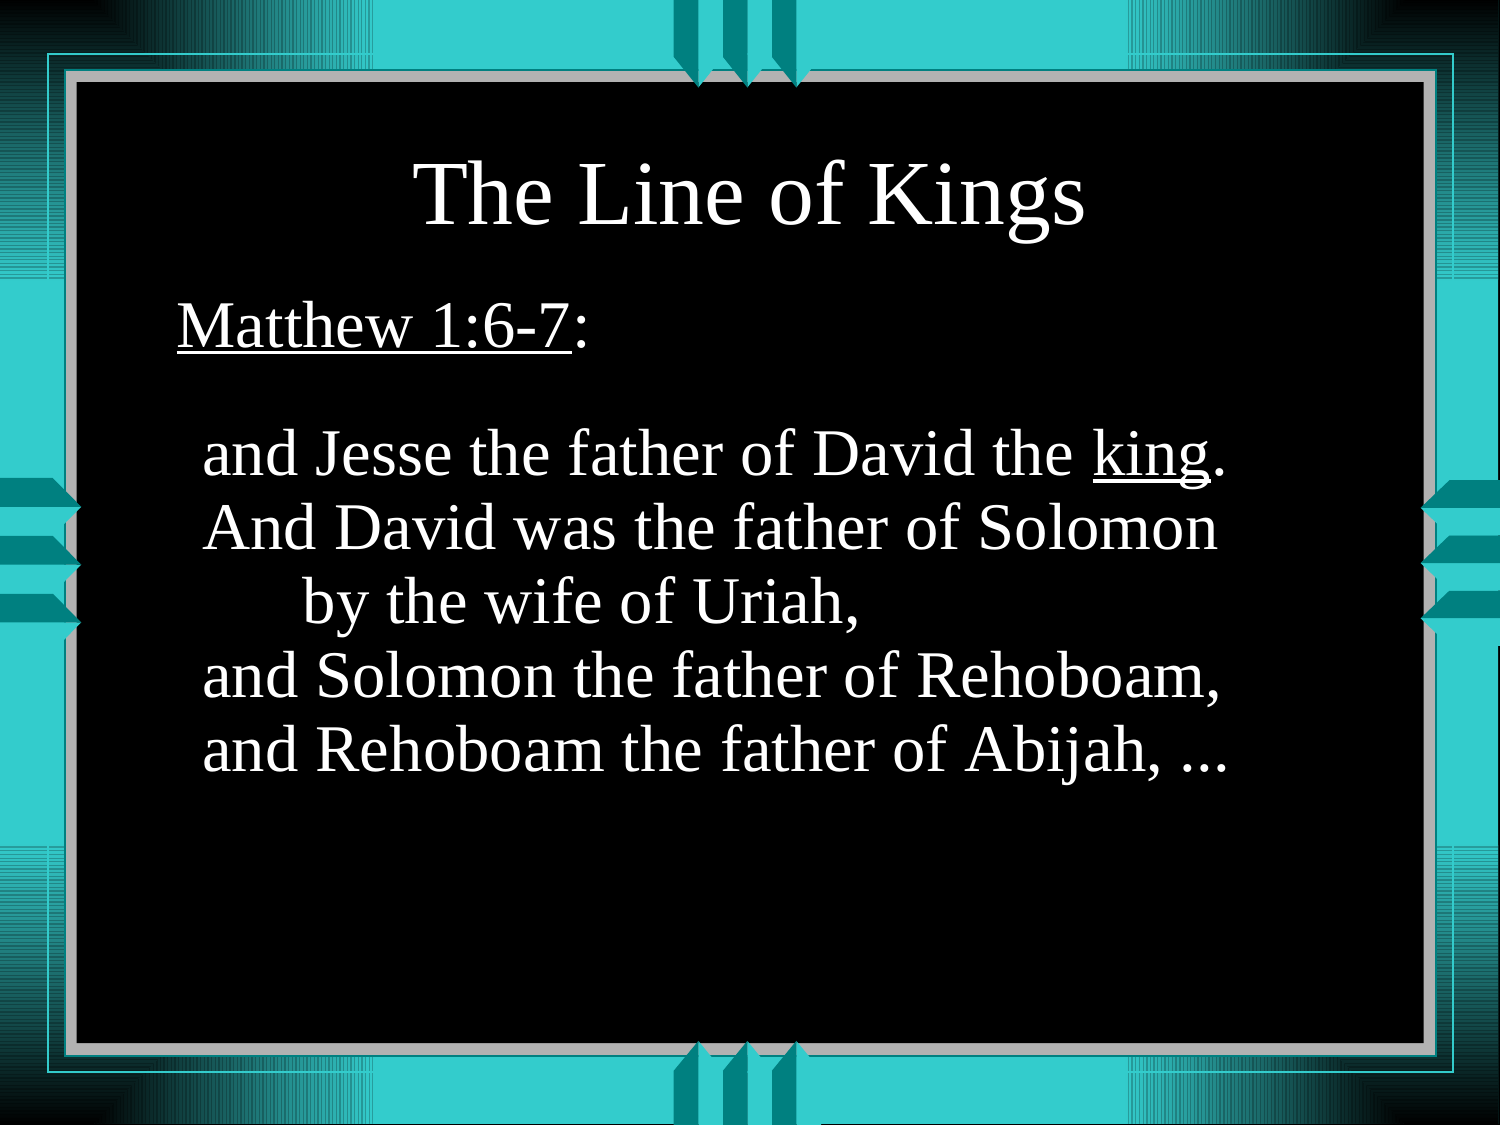

# The Line of Kings
Matthew 1:6-7:
and Jesse the father of David the king.
And David was the father of Solomon
 by the wife of Uriah,
and Solomon the father of Rehoboam,
and Rehoboam the father of Abijah, ...